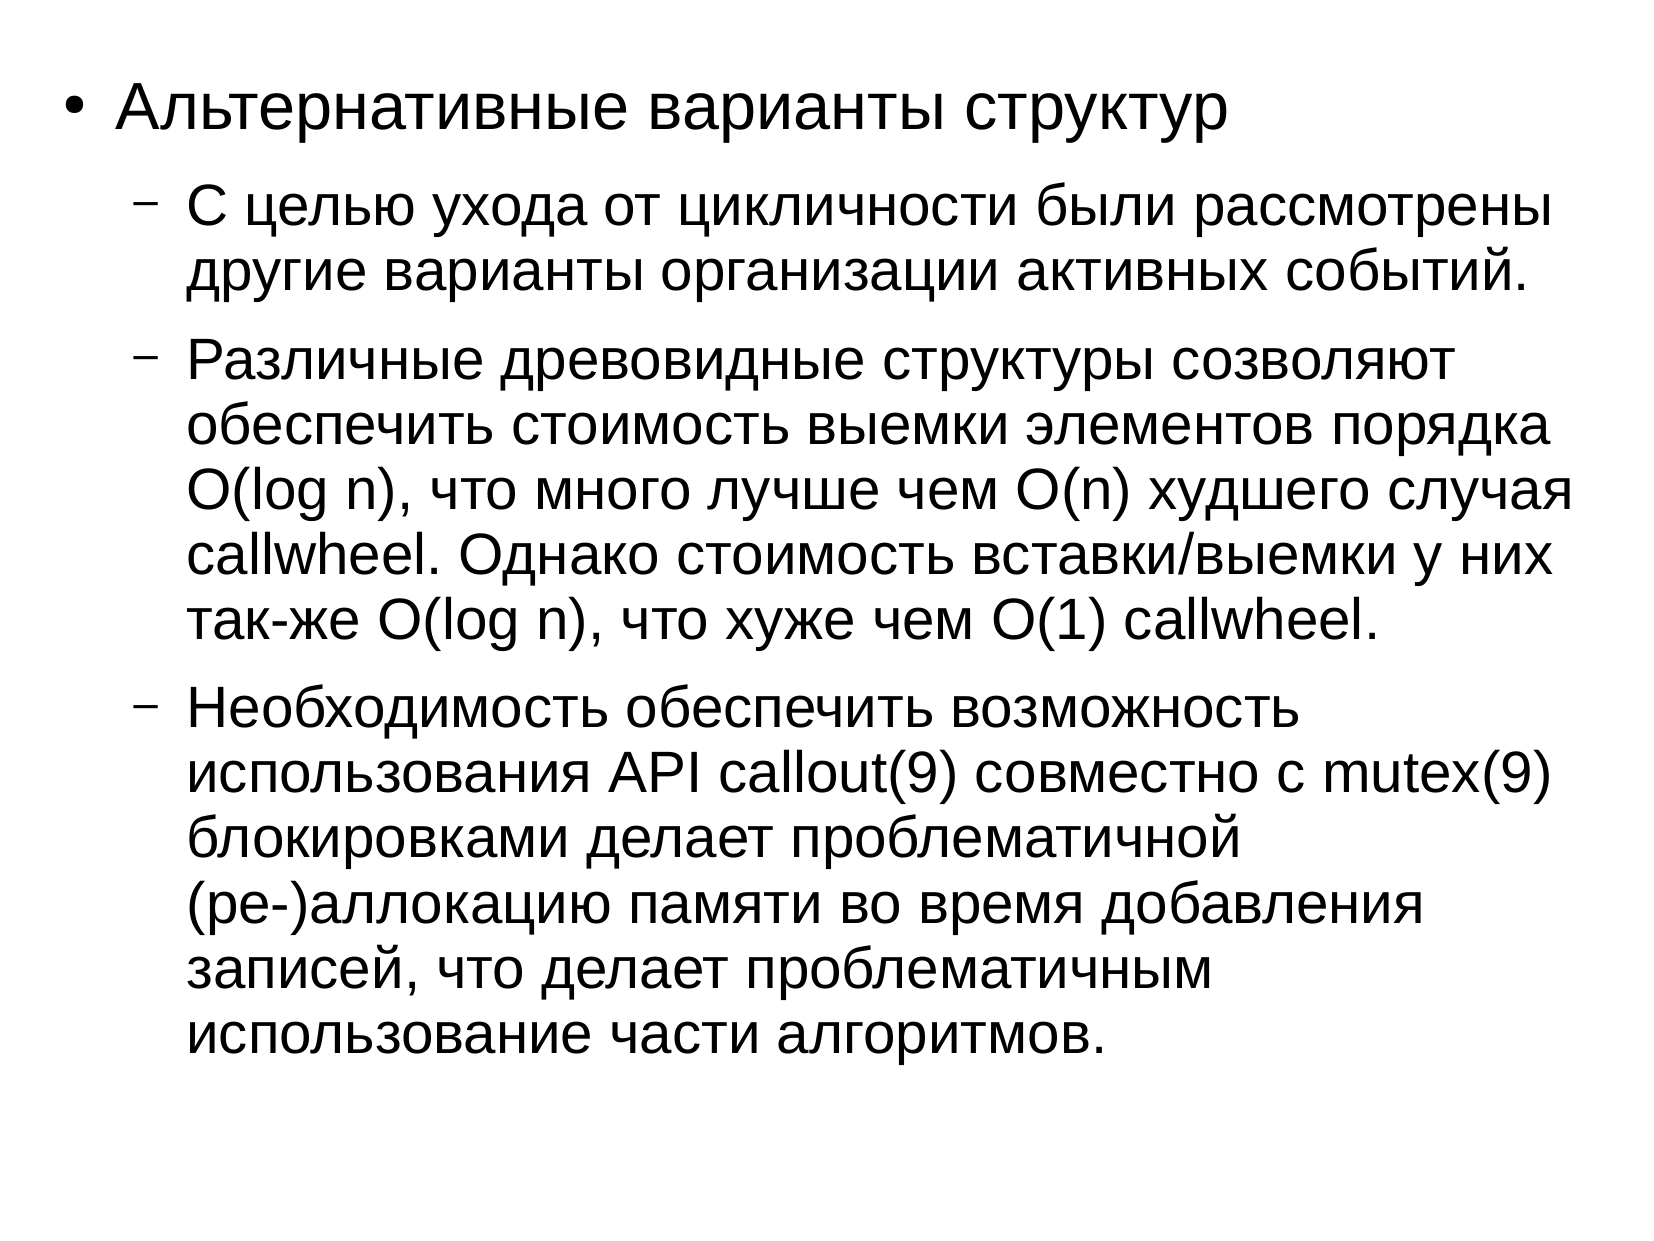

# Альтернативные варианты структур
С целью ухода от цикличности были рассмотрены другие варианты организации активных событий.
Различные древовидные структуры созволяют обеспечить стоимость выемки элементов порядка O(log n), что много лучше чем O(n) худшего случая callwheel. Однако стоимость вставки/выемки у них так-же O(log n), что хуже чем O(1) callwheel.
Необходимость обеспечить возможность использования API callout(9) совместно с mutex(9) блокировками делает проблематичной (ре-)аллокацию памяти во время добавления записей, что делает проблематичным использование части алгоритмов.